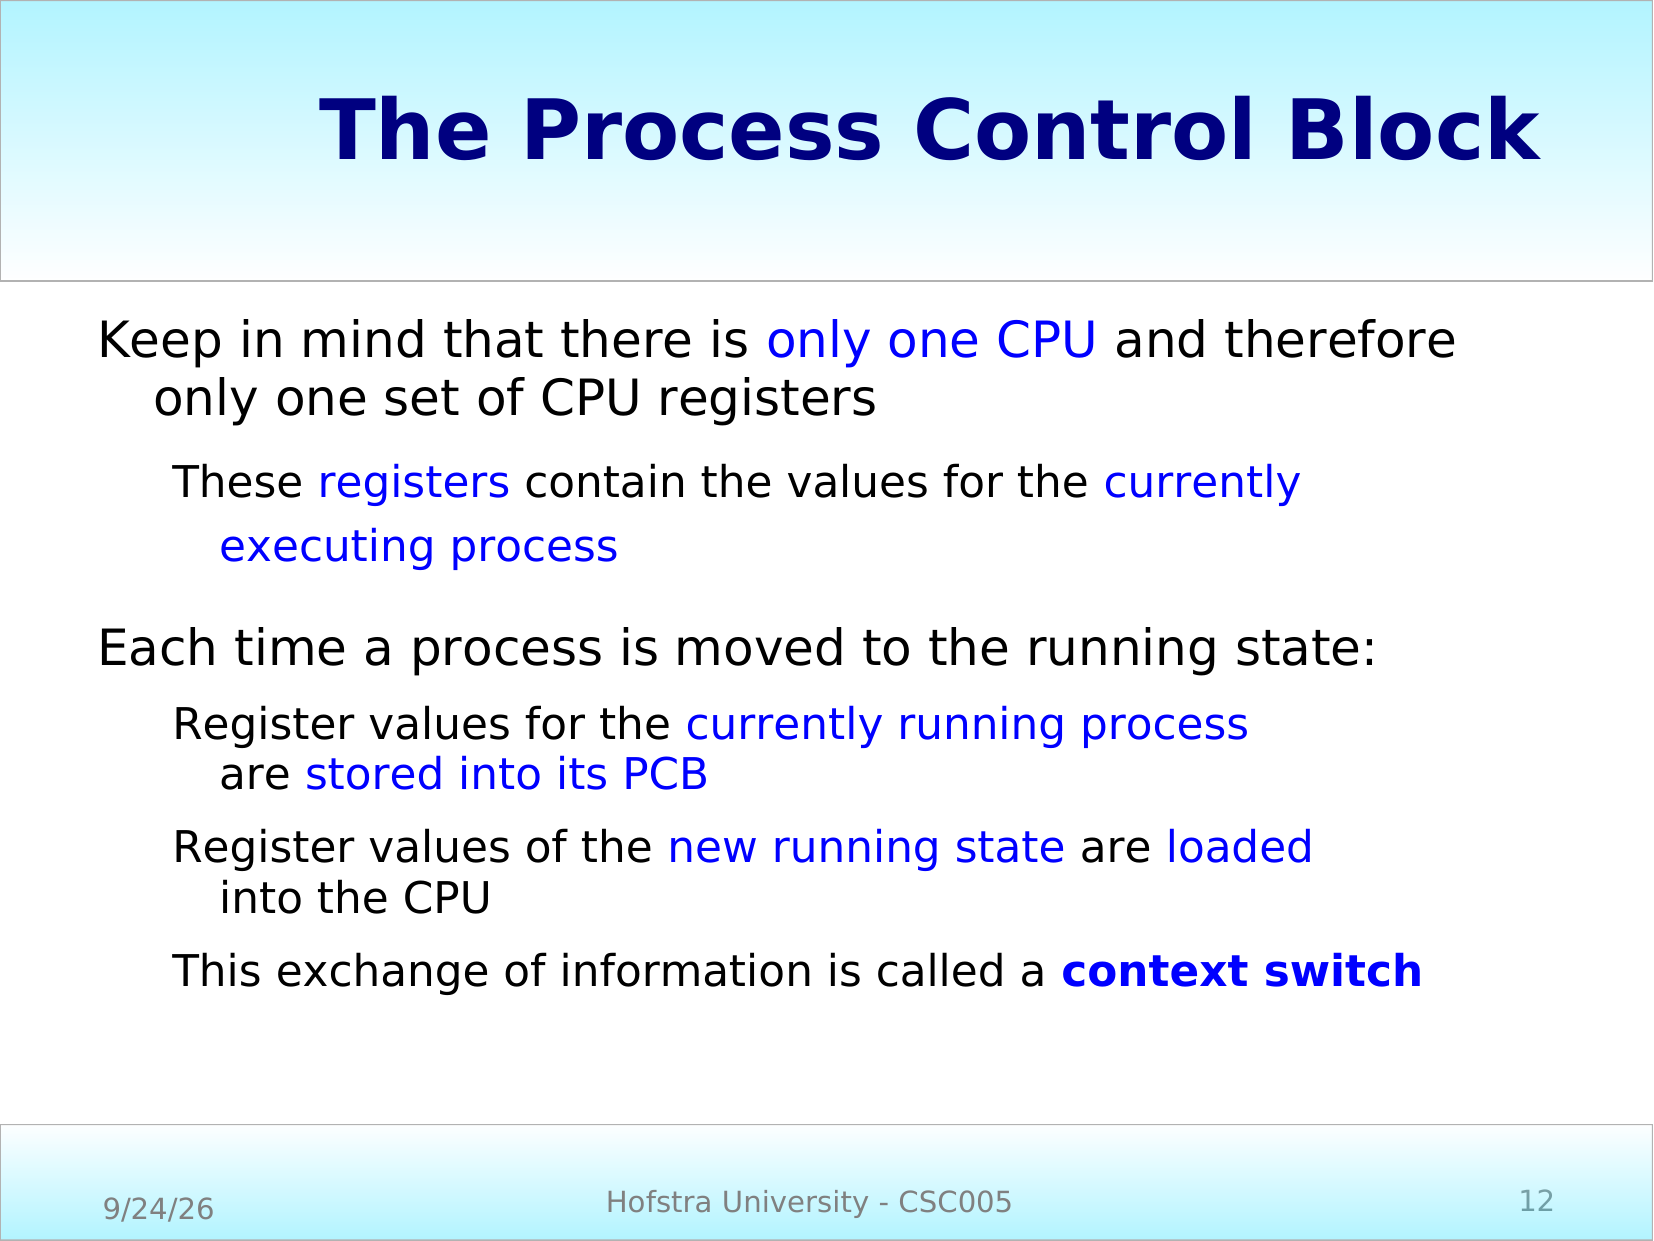

# The Process Control Block
Keep in mind that there is only one CPU and therefore only one set of CPU registers
These registers contain the values for the currently
executing process
Each time a process is moved to the running state:
Register values for the currently running process
are stored into its PCB
Register values of the new running state are loaded
into the CPU
This exchange of information is called a context switch
12
Hofstra University - CSC005